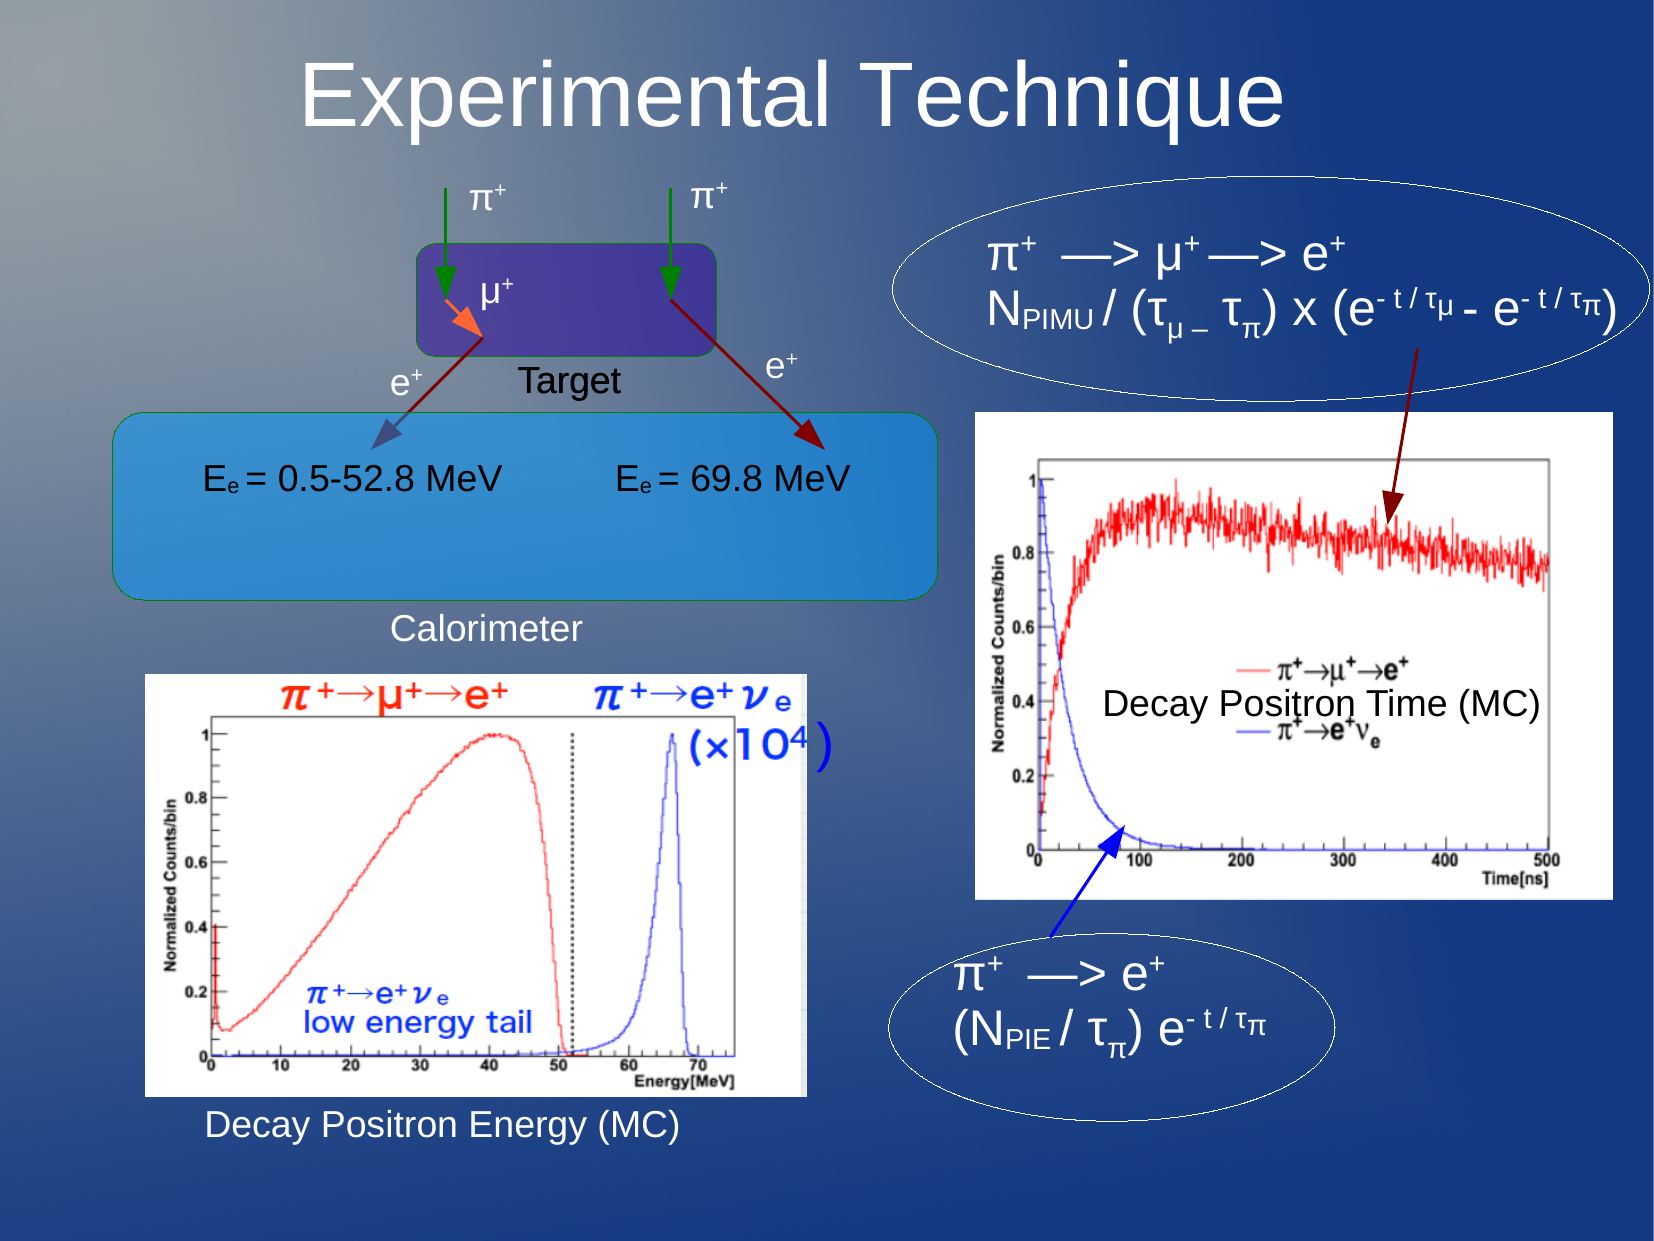

# Experimental Technique
π+
π+
π+ ―> μ+ ―> e+
NPIMU / (τμ – τπ) x (e- t / τμ - e- t / τπ)
μ+
e+
e+
Target
Target
e+
Ee = 0.5-52.8 MeV
Ee = 69.8 MeV
Calorimeter
Decay Positron Time (MC)
)
π+ ―> e+
(NPIE / τπ) e- t / τπ
Decay Positron Energy (MC)